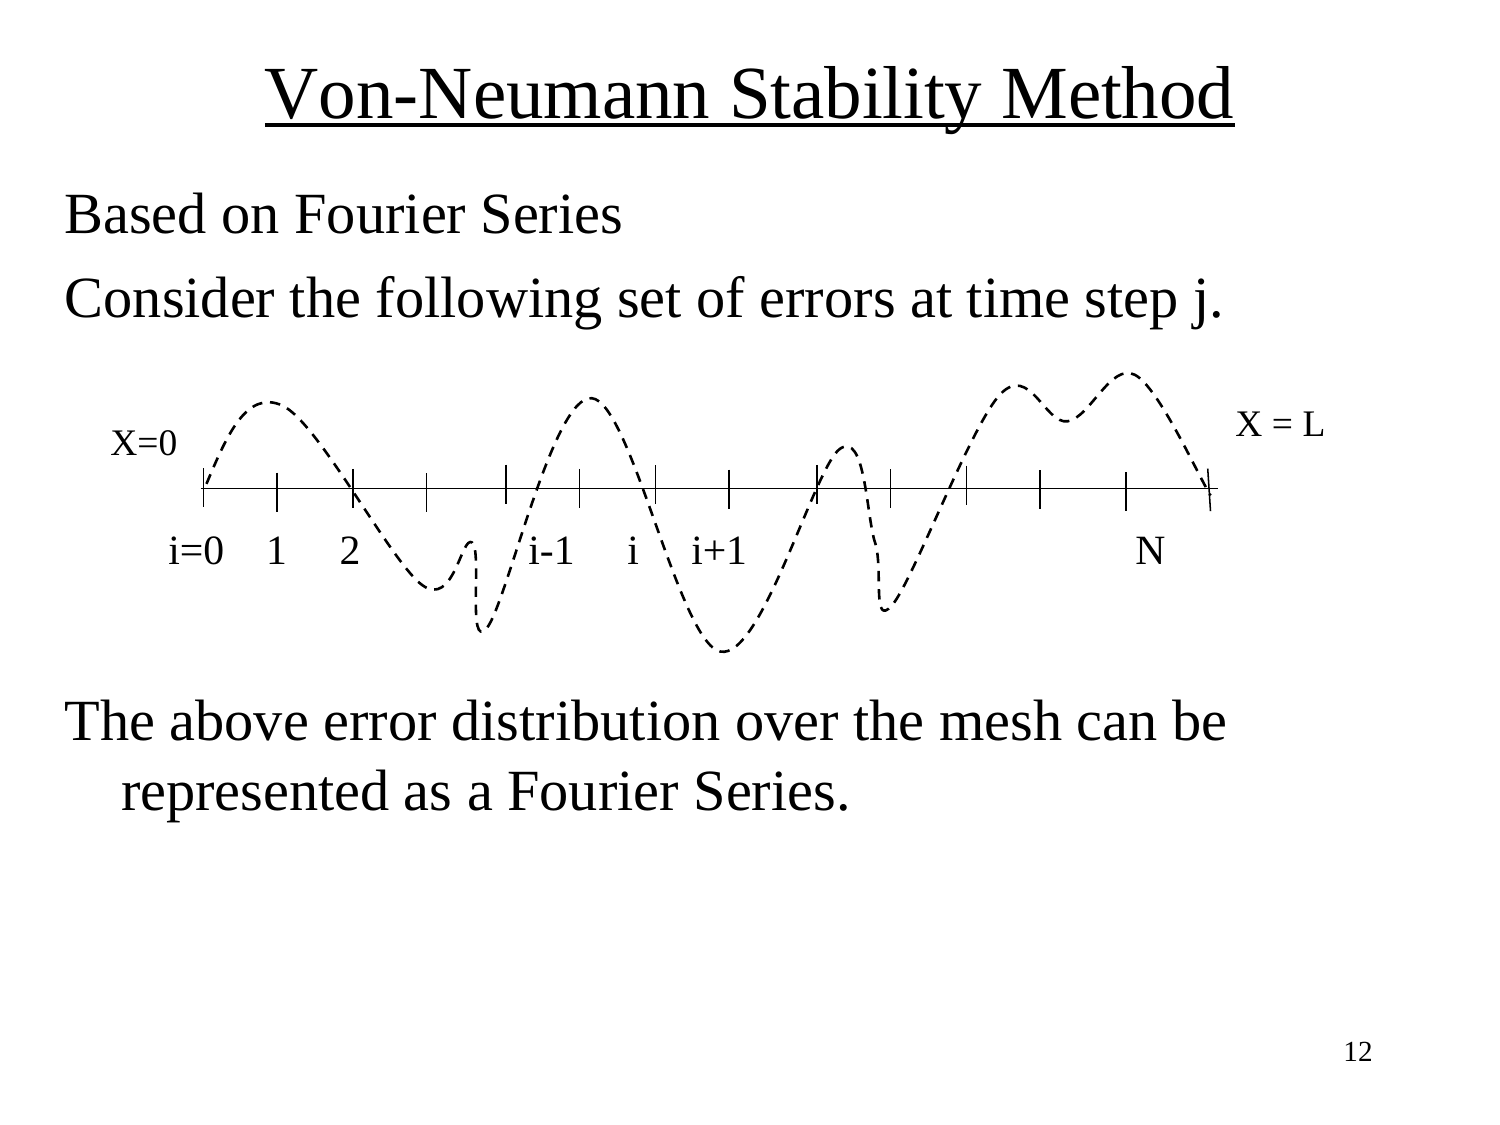

# Von-Neumann Stability Method
Based on Fourier Series
Consider the following set of errors at time step j.
The above error distribution over the mesh can be represented as a Fourier Series.
X = L
X=0
i=0 1 2 i-1 i i+1 N